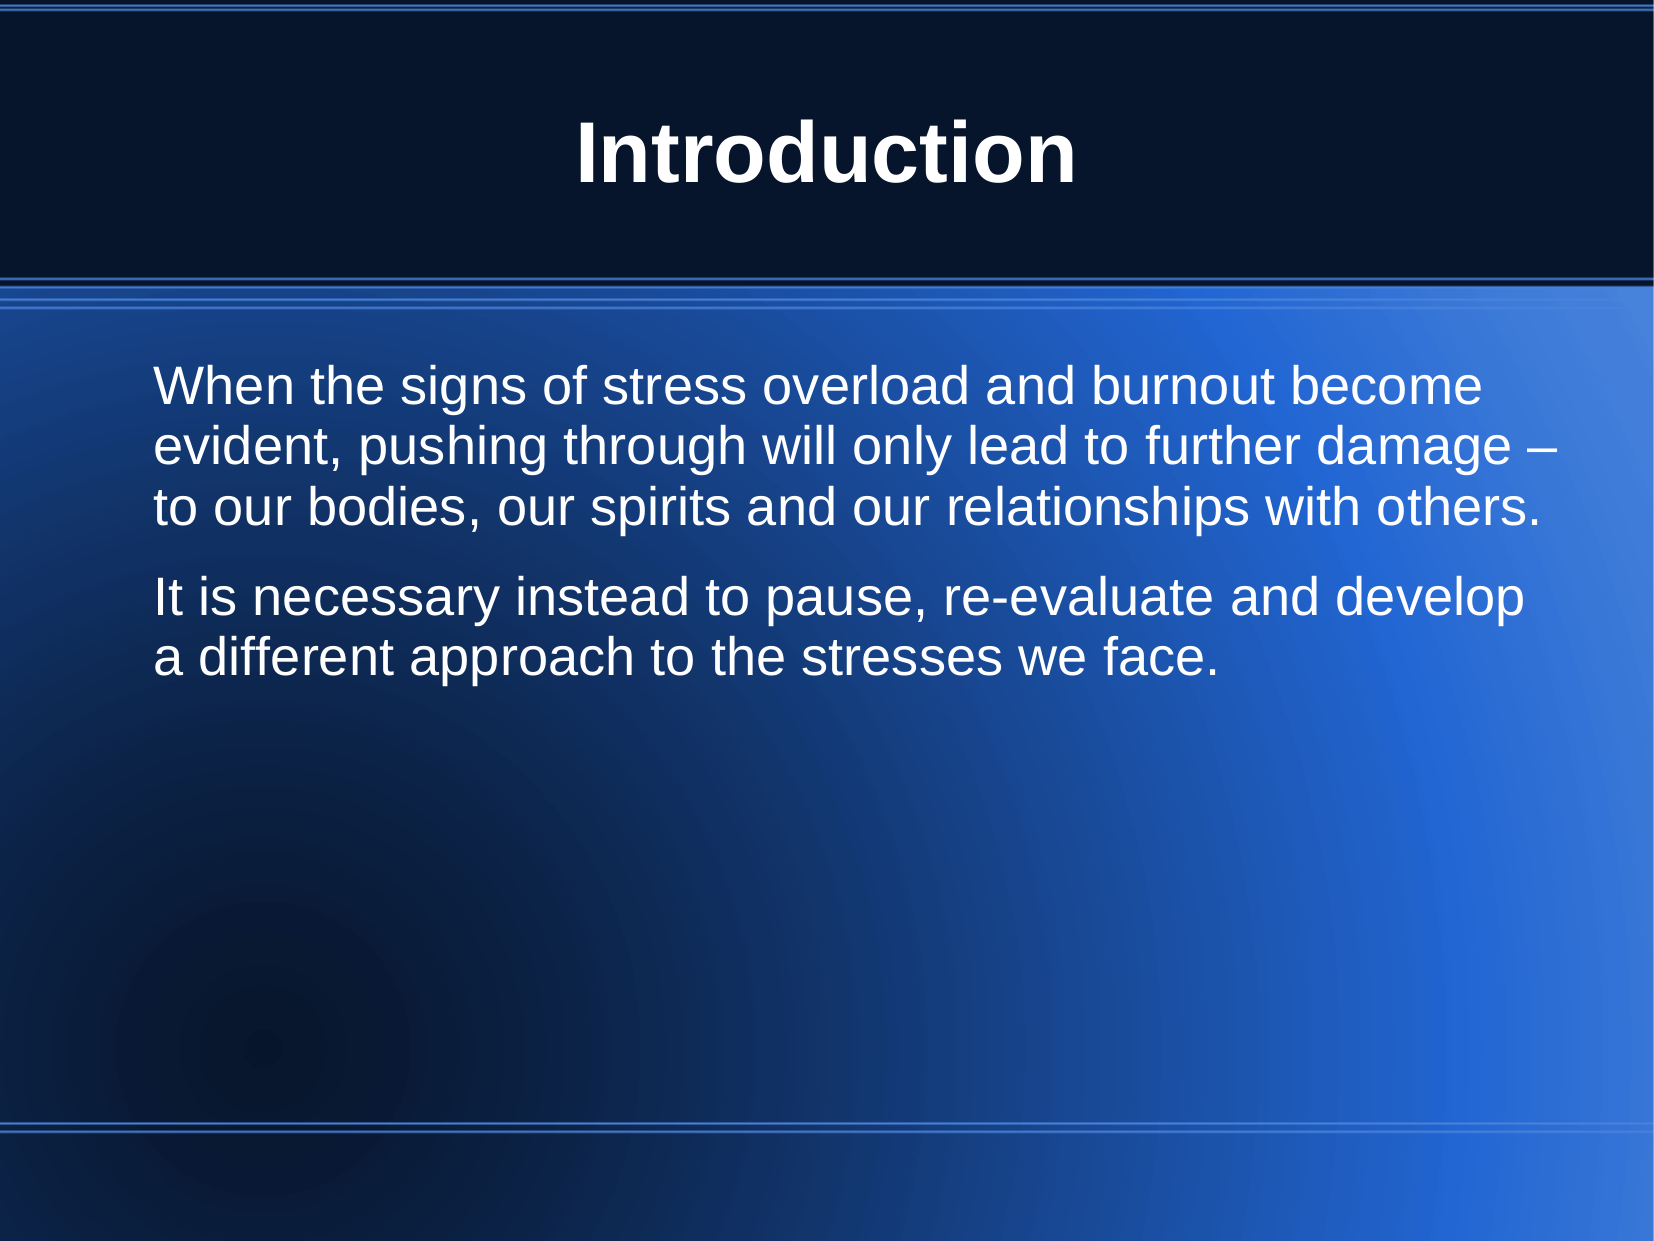

# Introduction
When the signs of stress overload and burnout become evident, pushing through will only lead to further damage – to our bodies, our spirits and our relationships with others.
It is necessary instead to pause, re-evaluate and develop a different approach to the stresses we face.